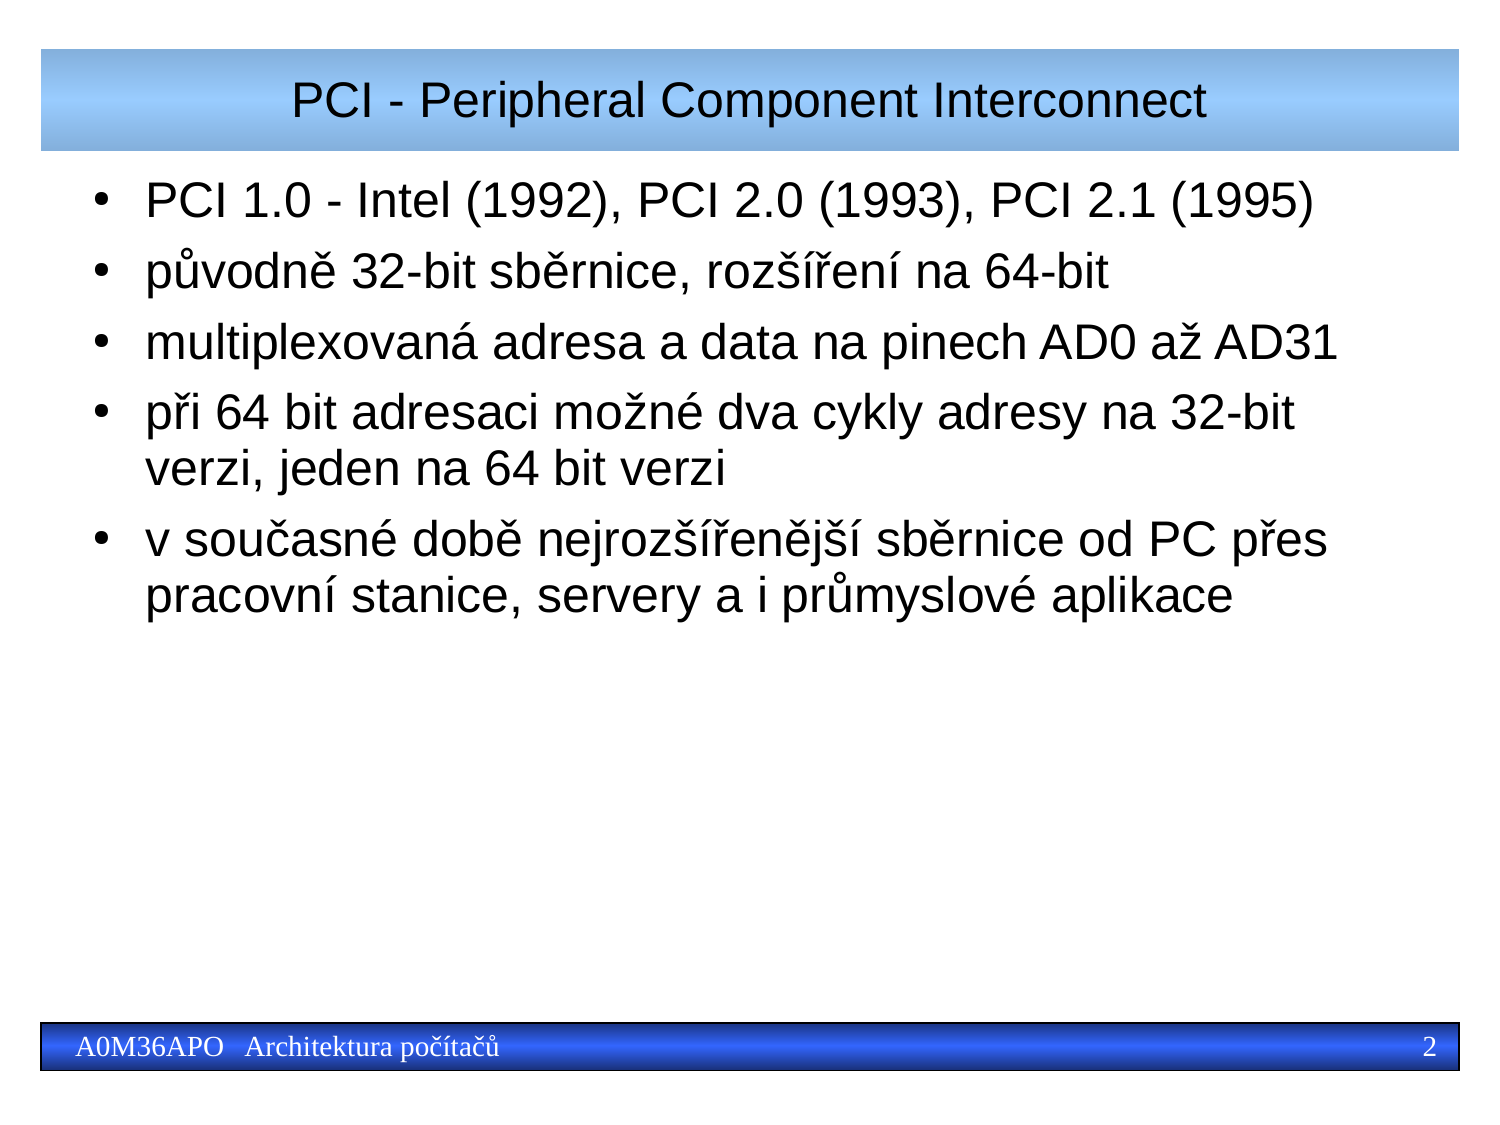

# PCI - Peripheral Component Interconnect
PCI 1.0 - Intel (1992), PCI 2.0 (1993), PCI 2.1 (1995)
původně 32-bit sběrnice, rozšíření na 64-bit
multiplexovaná adresa a data na pinech AD0 až AD31
při 64 bit adresaci možné dva cykly adresy na 32-bit verzi, jeden na 64 bit verzi
v současné době nejrozšířenější sběrnice od PC přes pracovní stanice, servery a i průmyslové aplikace
A0M36APO Architektura počítačů
2